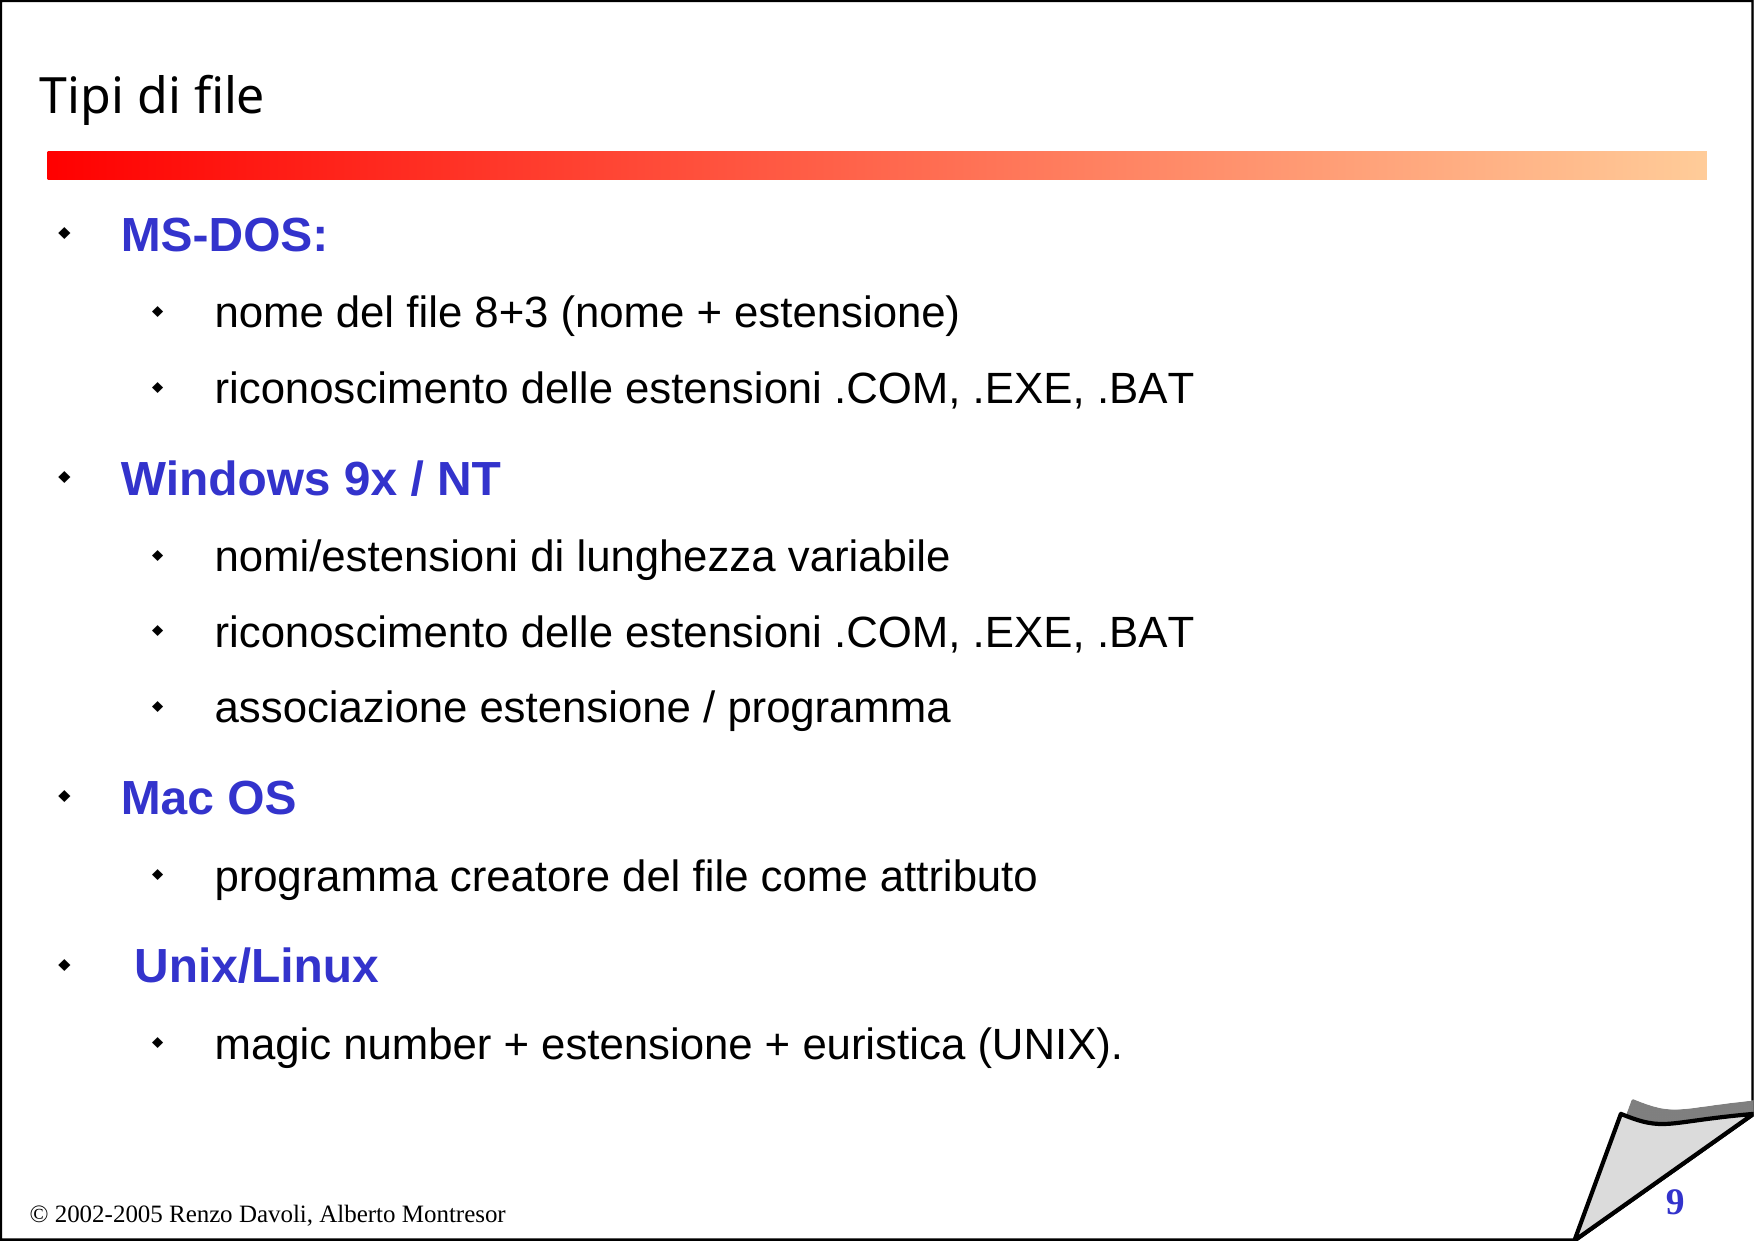

# Tipi di file
MS-DOS:
nome del file 8+3 (nome + estensione)
riconoscimento delle estensioni .COM, .EXE, .BAT
Windows 9x / NT
nomi/estensioni di lunghezza variabile
riconoscimento delle estensioni .COM, .EXE, .BAT
associazione estensione / programma
Mac OS
programma creatore del file come attributo
 Unix/Linux
magic number + estensione + euristica (UNIX).